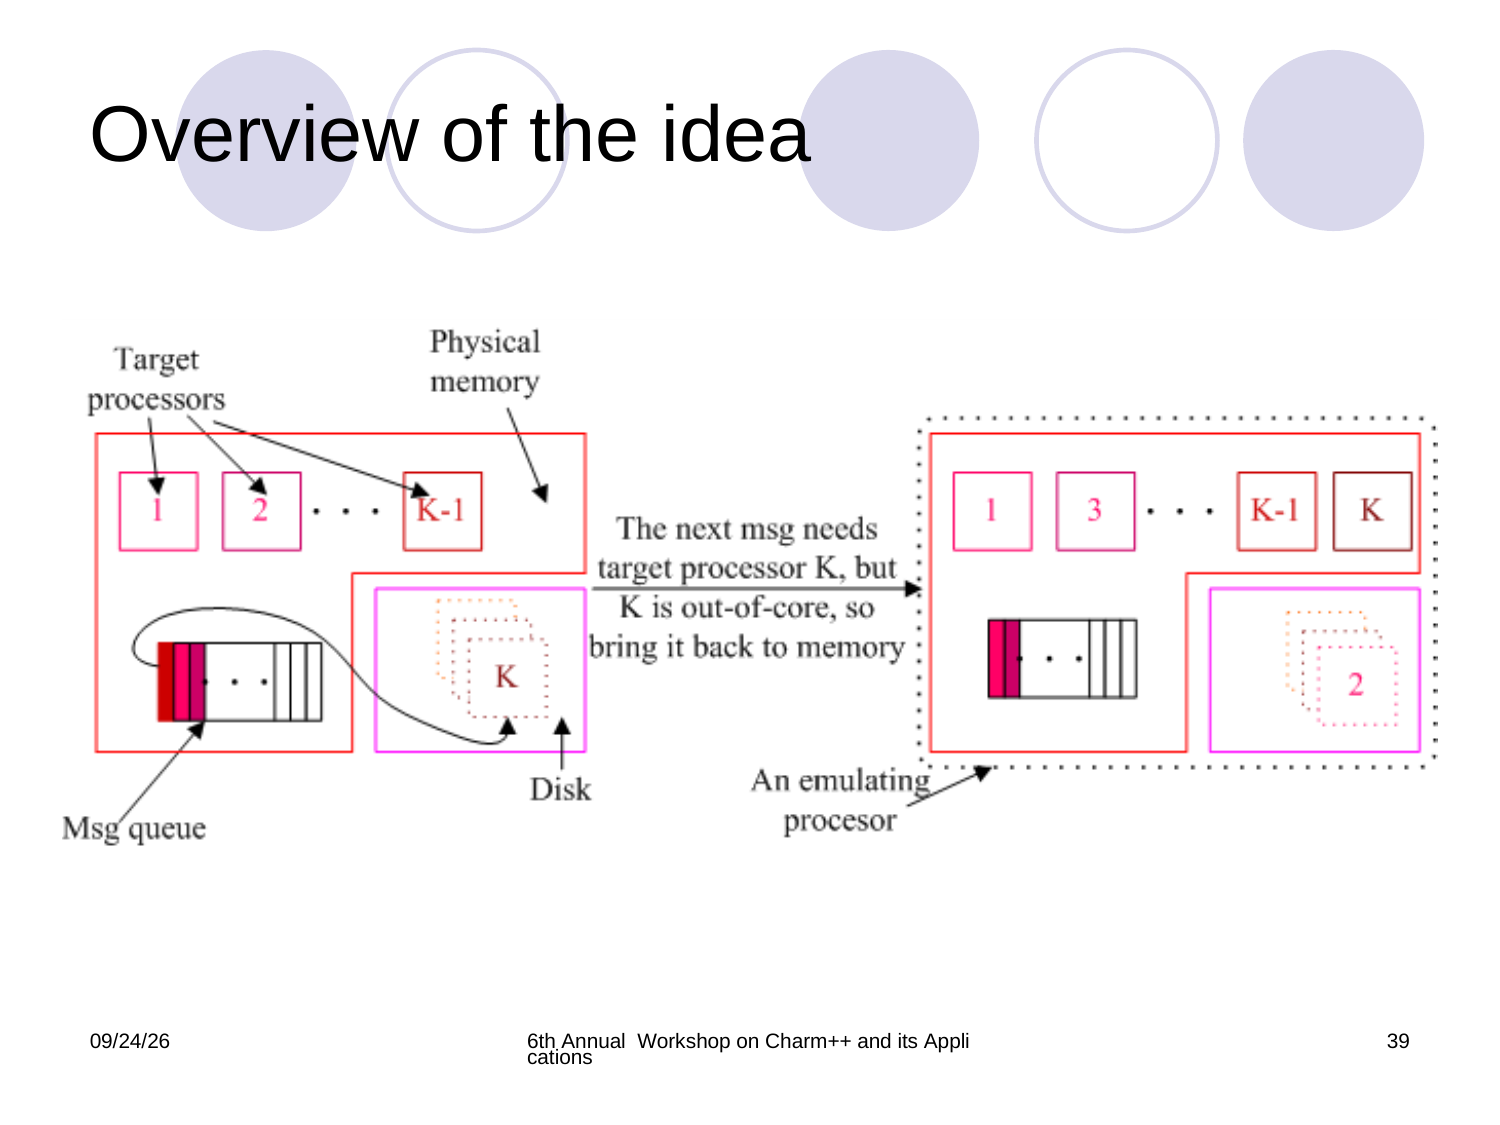

# Overview of the idea
6th Annual Workshop on Charm++ and its Applications
39